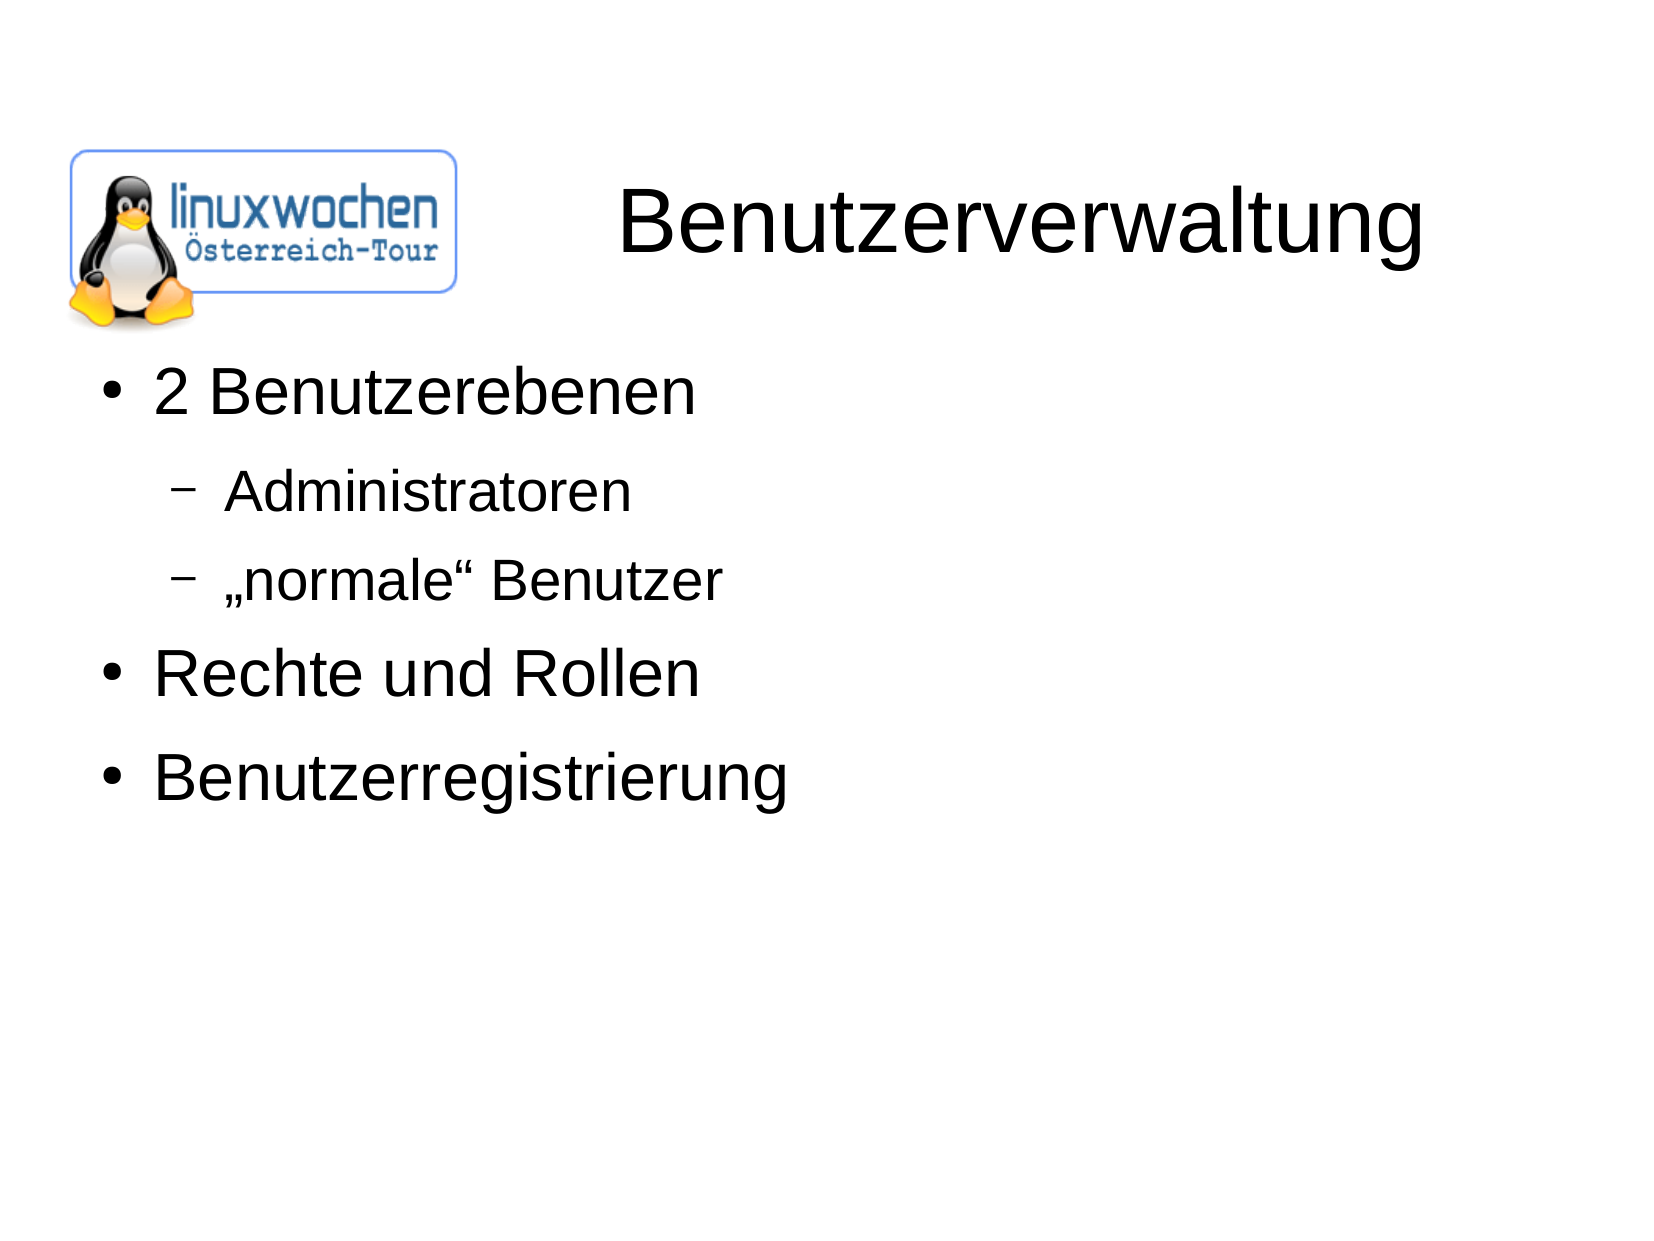

# Benutzerverwaltung
2 Benutzerebenen
Administratoren
„normale“ Benutzer
Rechte und Rollen
Benutzerregistrierung